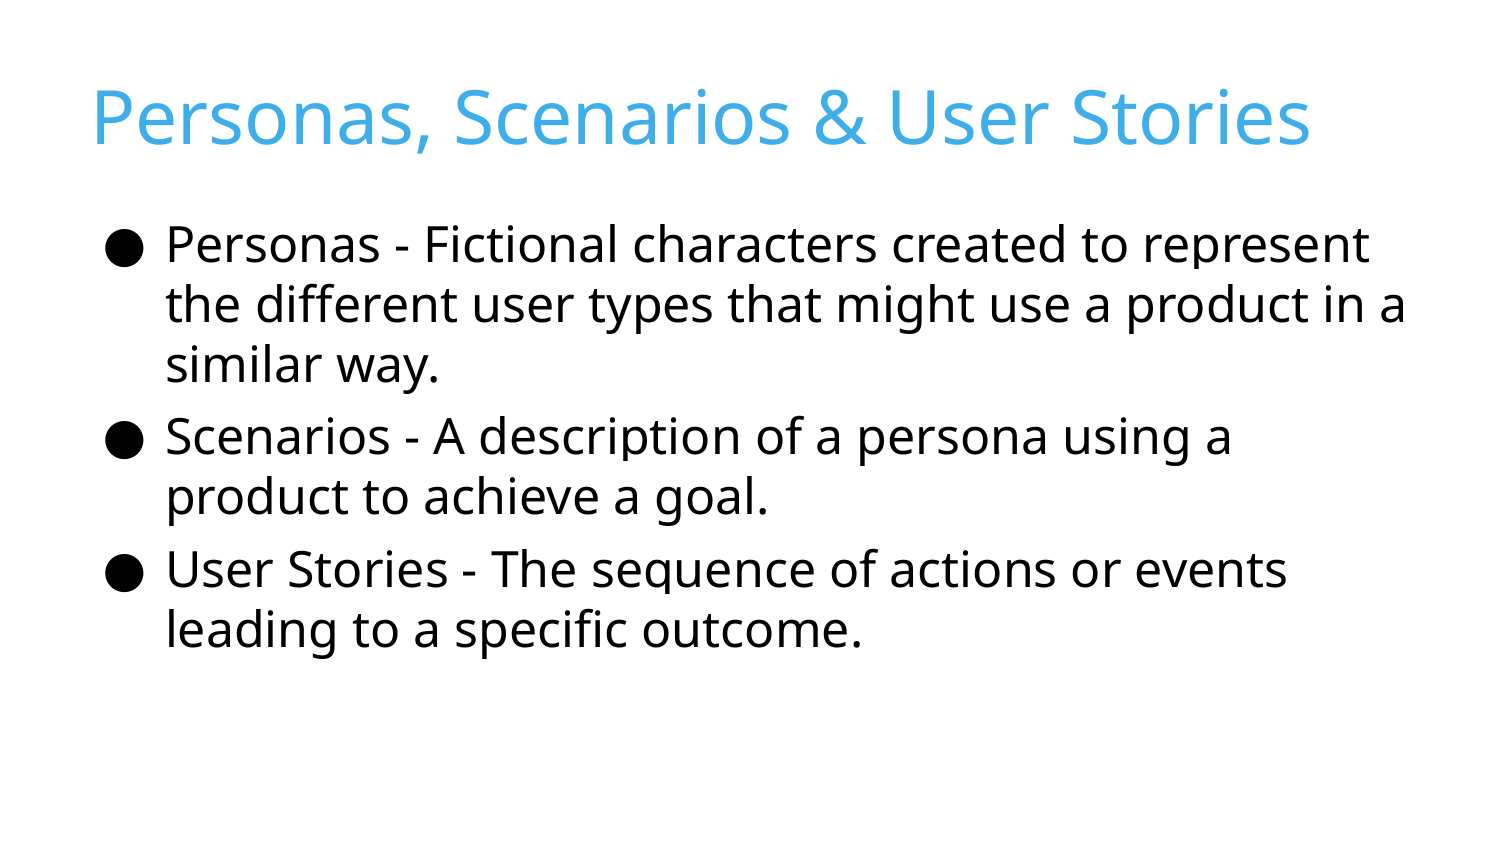

# Personas, Scenarios & User Stories
Personas - Fictional characters created to represent the different user types that might use a product in a similar way.
Scenarios - A description of a persona using a product to achieve a goal.
User Stories - The sequence of actions or events leading to a specific outcome.